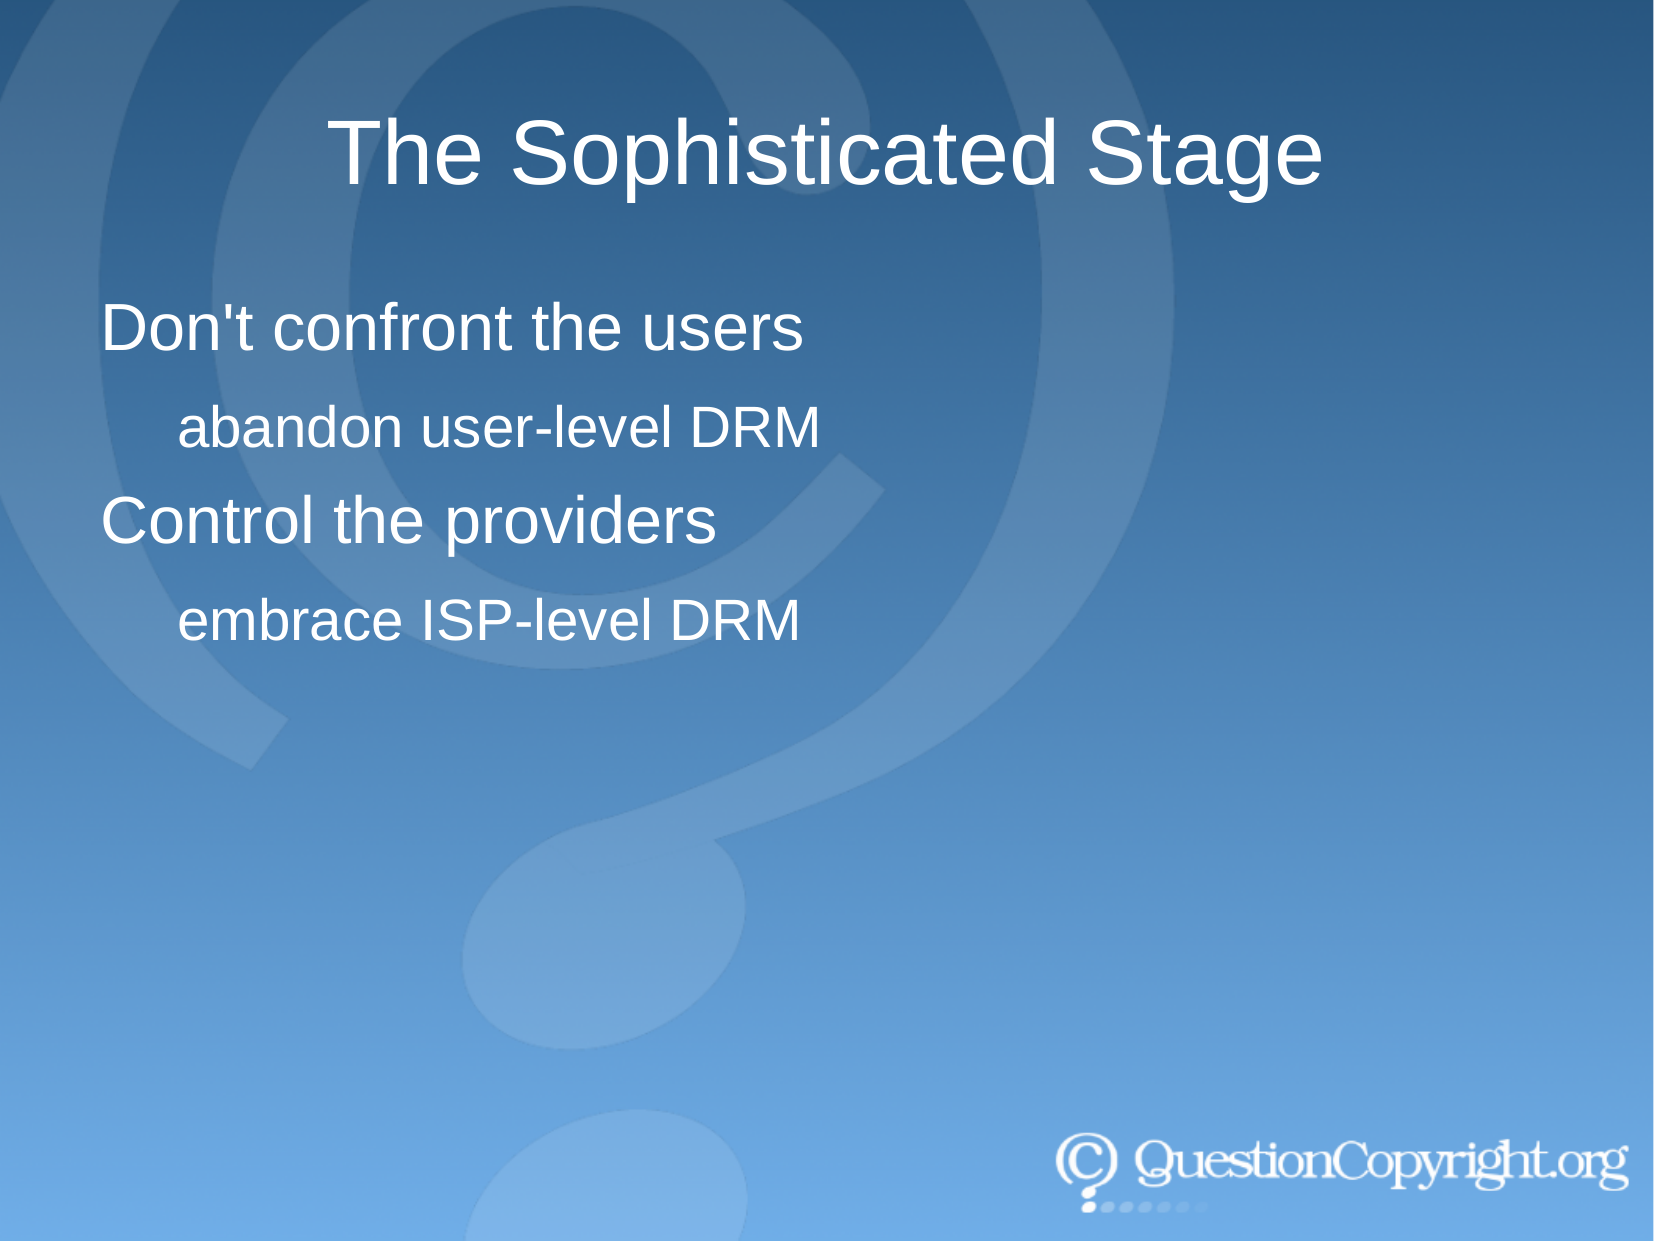

# The Sophisticated Stage
Don't confront the users
abandon user-level DRM
Control the providers
embrace ISP-level DRM